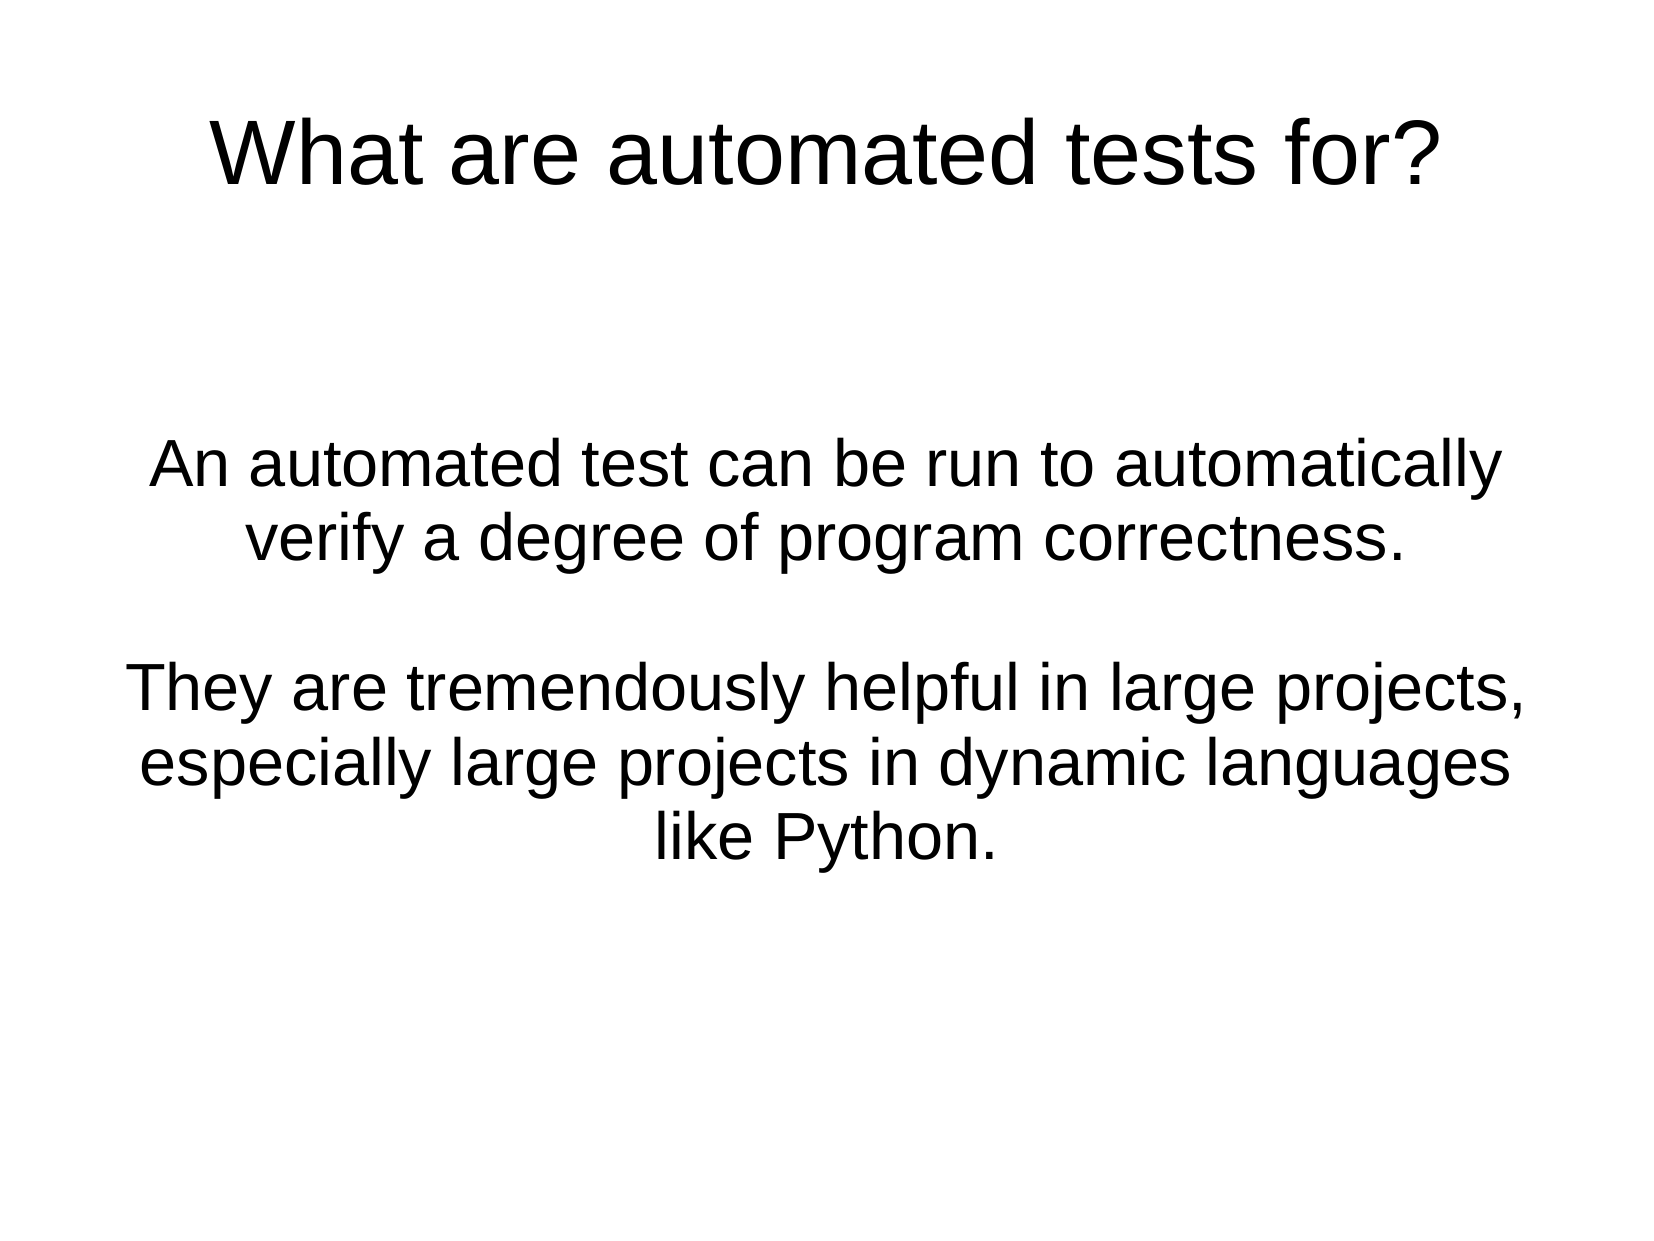

# What are automated tests for?
An automated test can be run to automatically verify a degree of program correctness.
They are tremendously helpful in large projects, especially large projects in dynamic languages like Python.